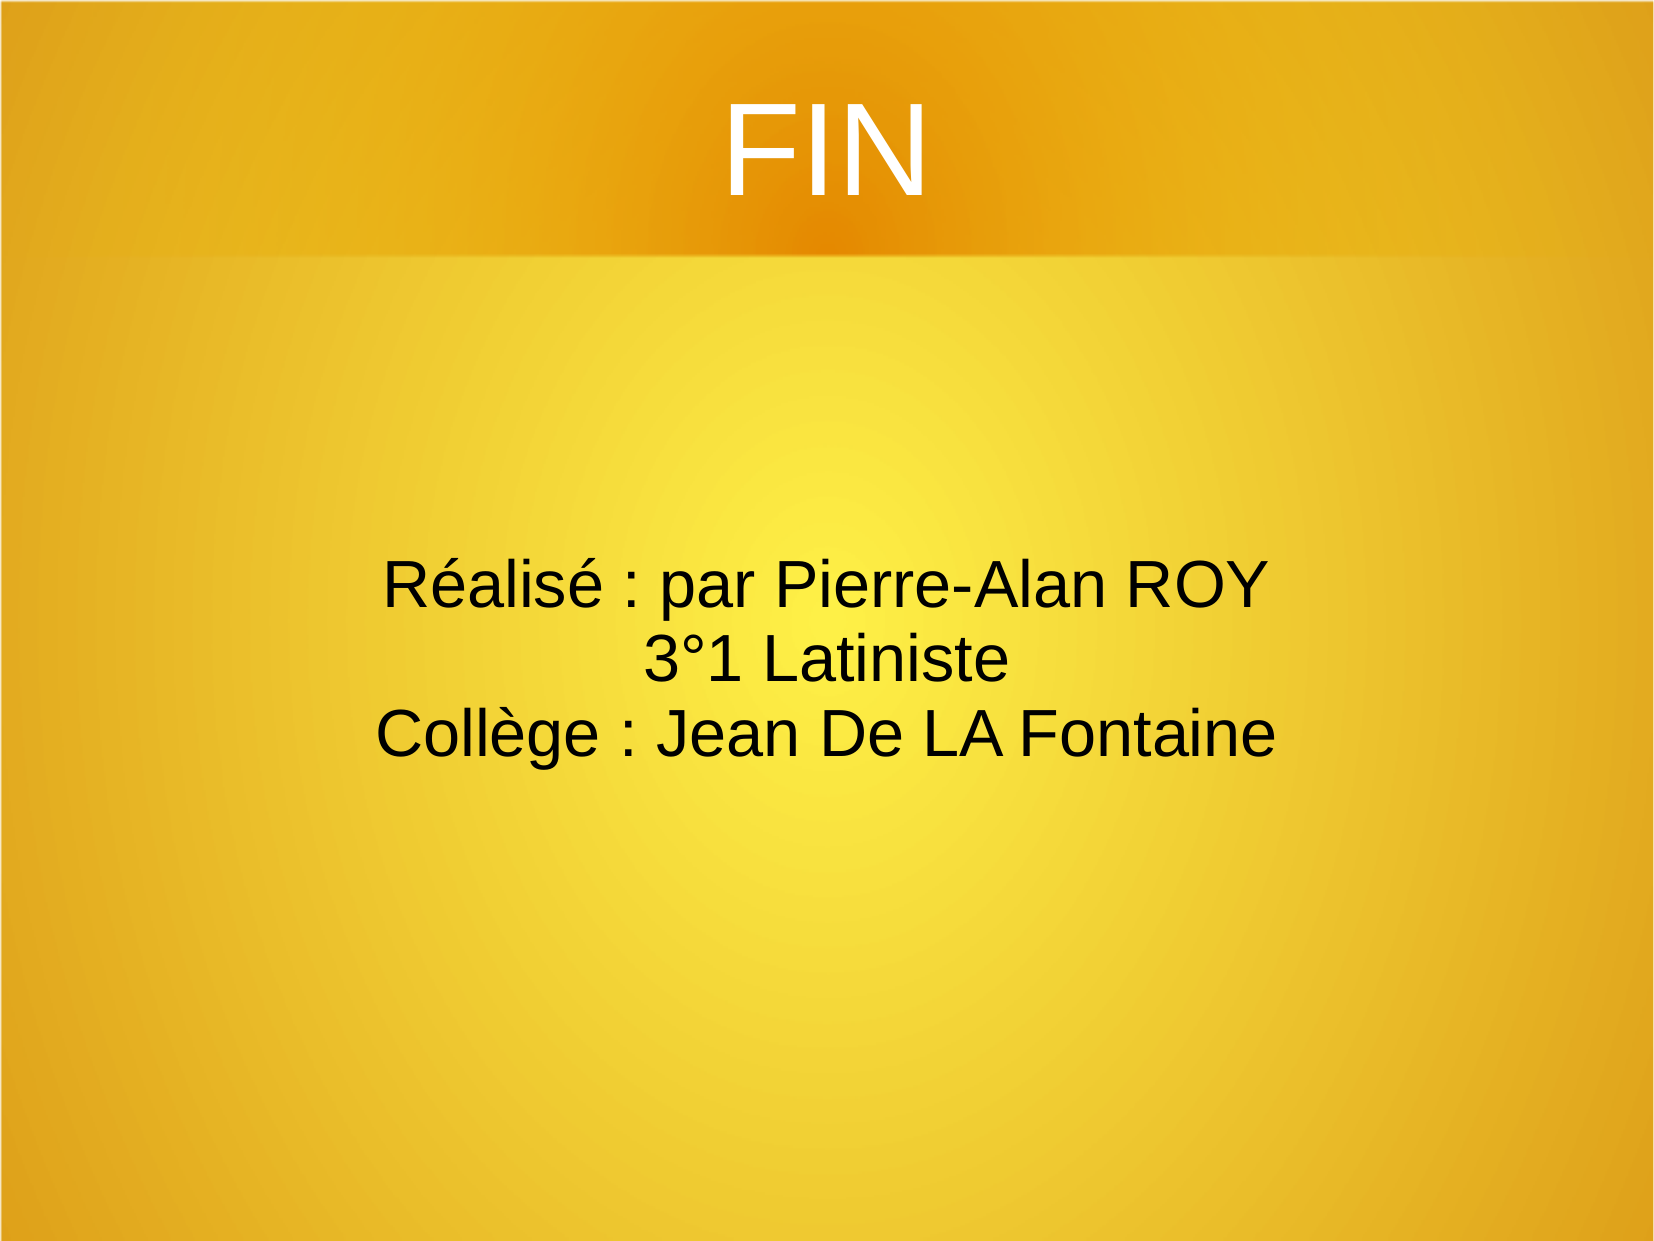

# FIN
Réalisé : par Pierre-Alan ROY
3°1 Latiniste
Collège : Jean De LA Fontaine